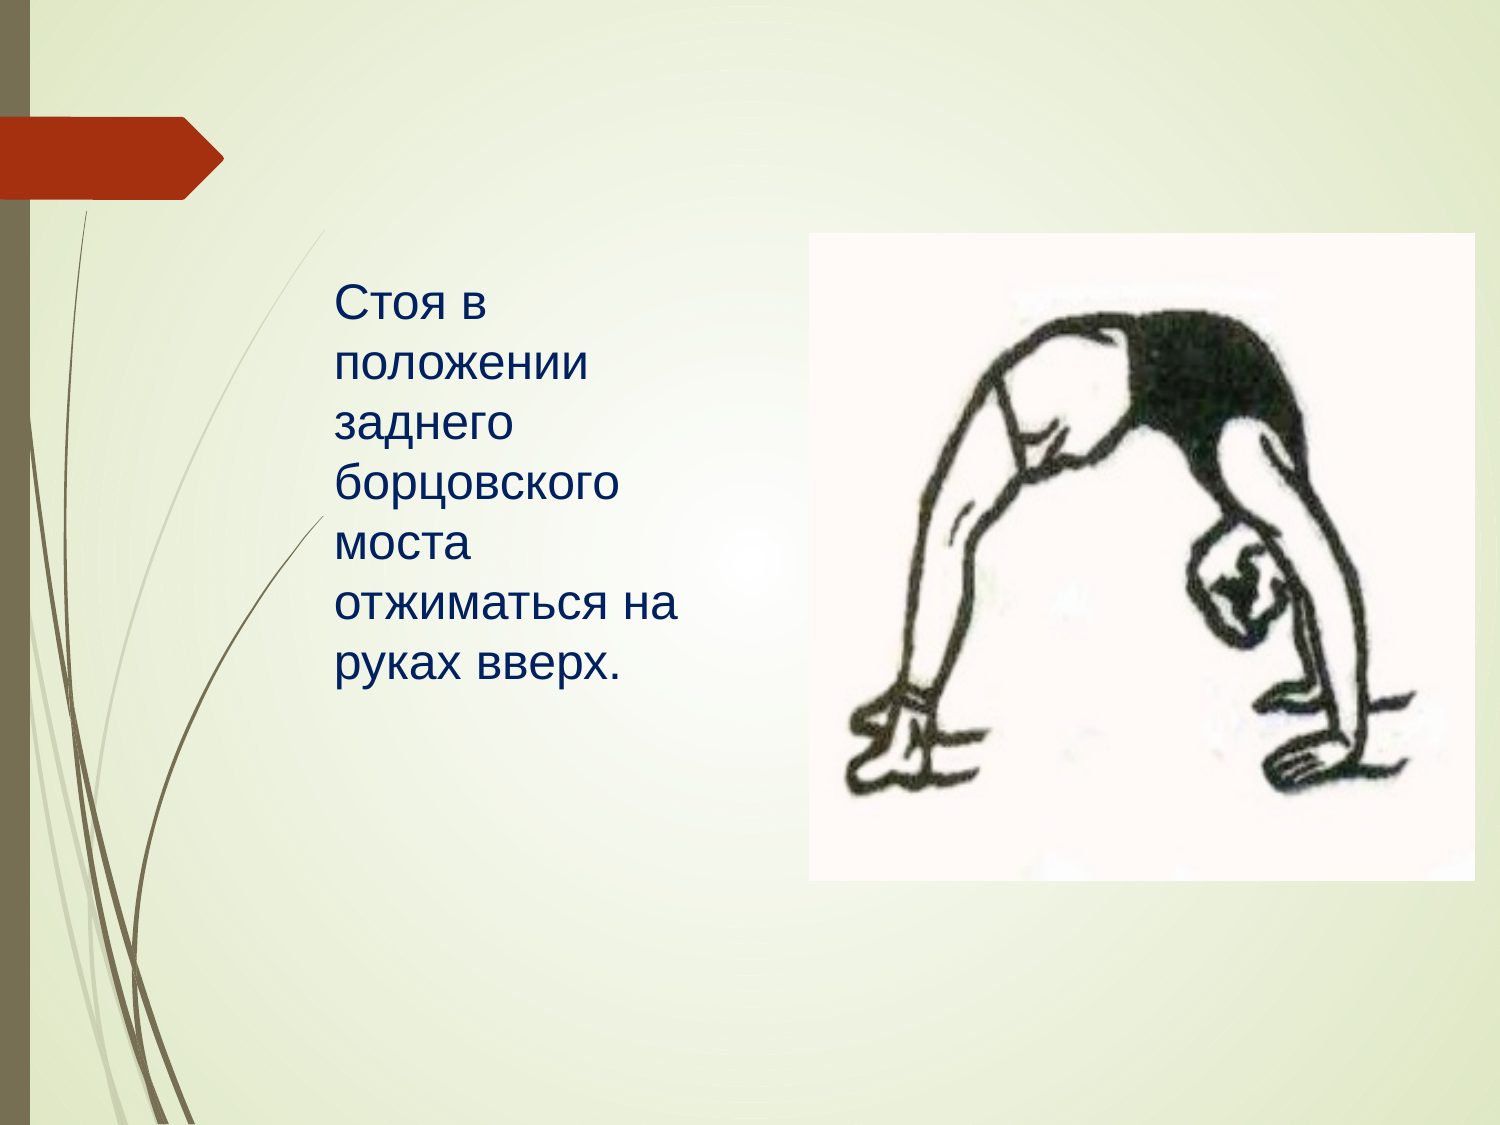

#
Стоя в положении заднего борцовского моста отжиматься на руках вверх.